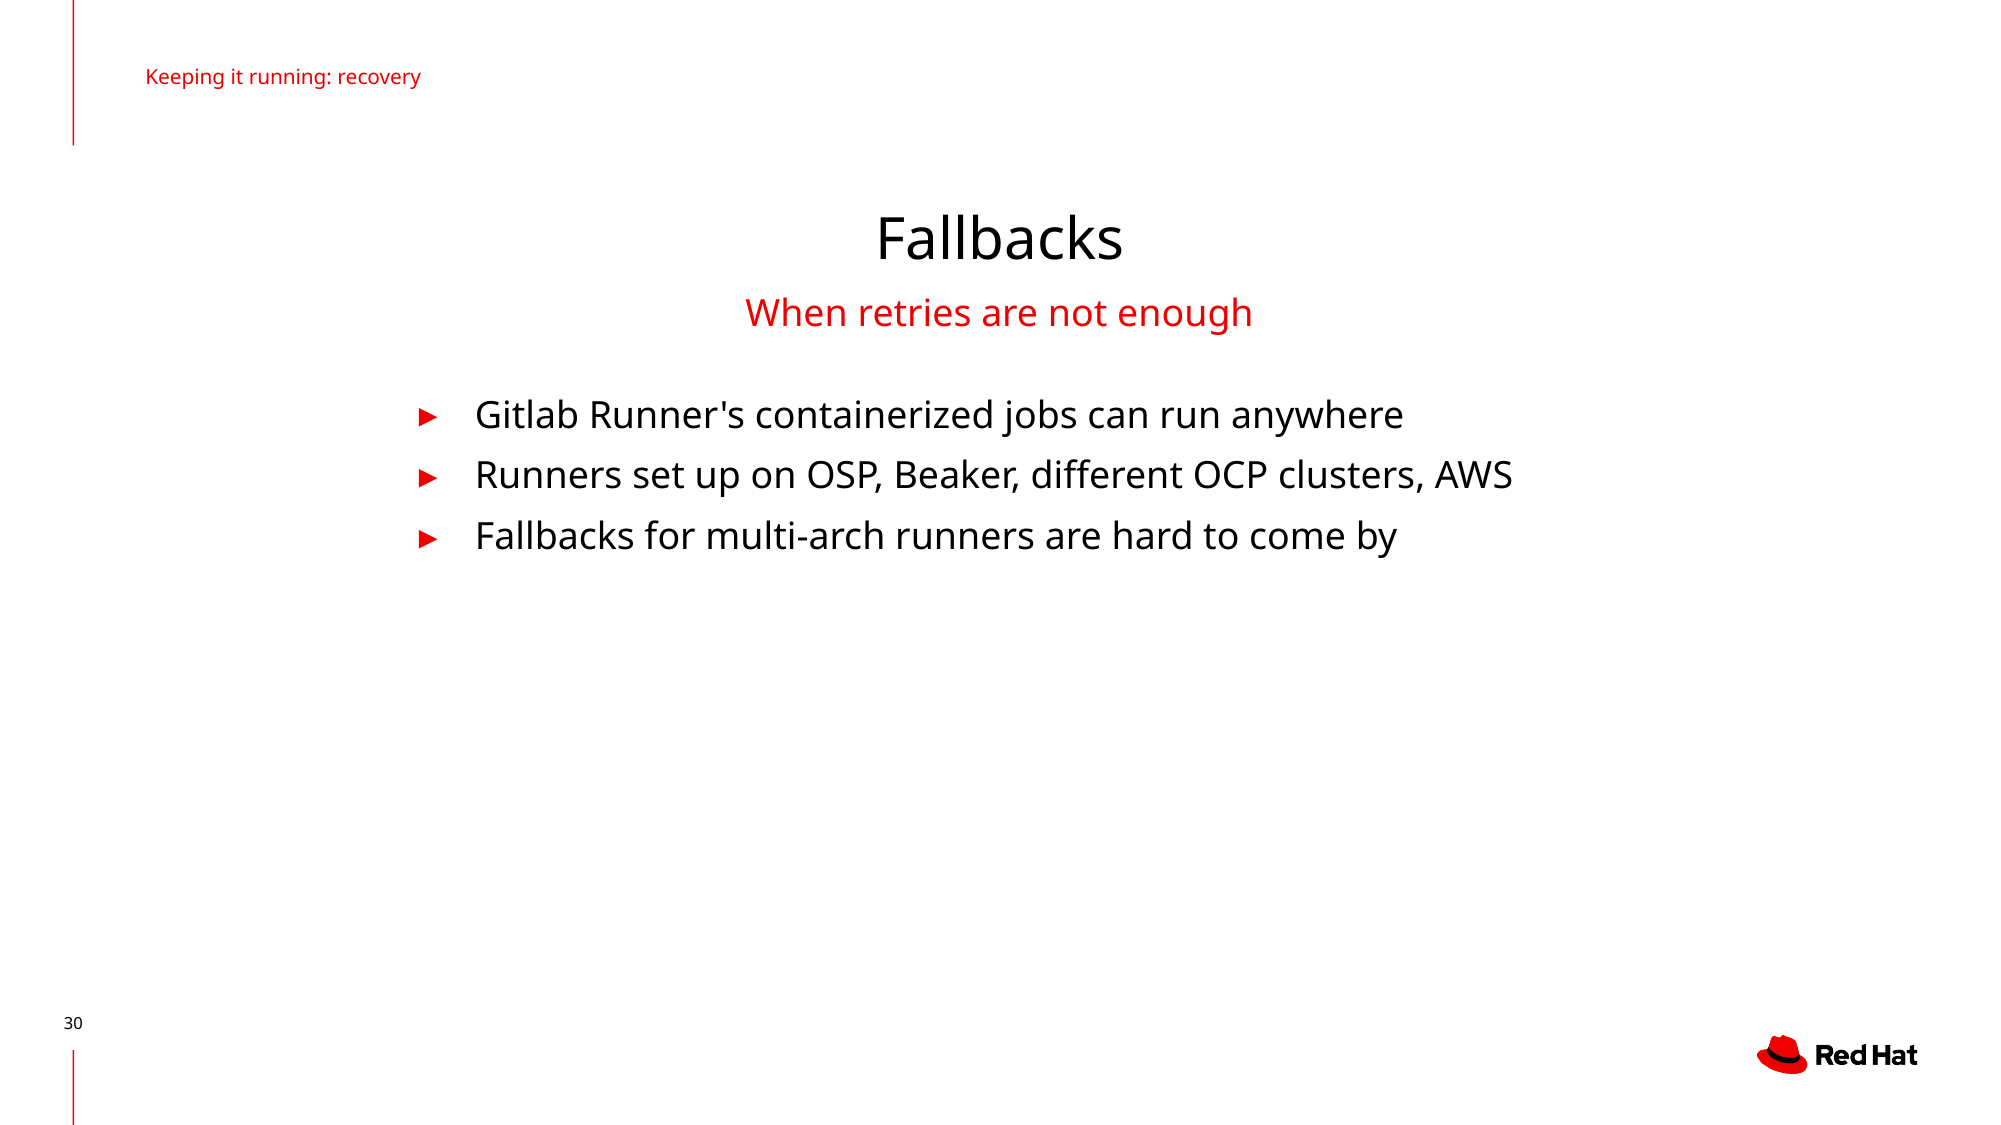

# Keeping it running: recovery
Fallbacks
When retries are not enough
Gitlab Runner's containerized jobs can run anywhere
Runners set up on OSP, Beaker, different OCP clusters, AWS
Fallbacks for multi-arch runners are hard to come by